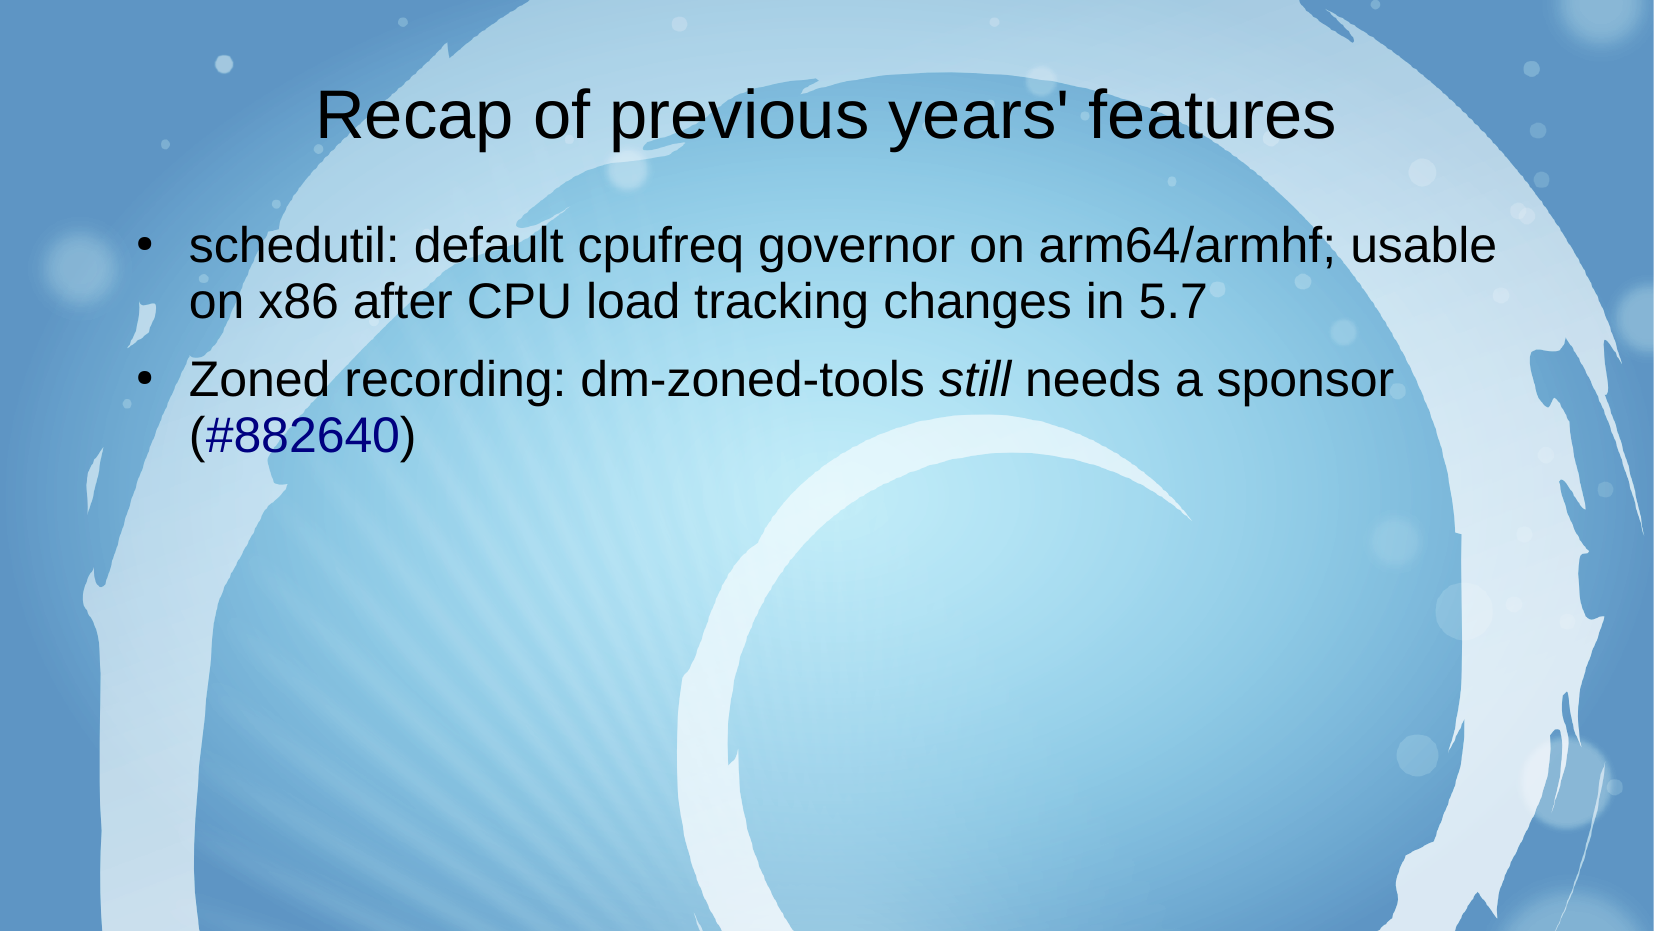

# Recap of previous years' features
schedutil: default cpufreq governor on arm64/armhf; usable on x86 after CPU load tracking changes in 5.7
Zoned recording: dm-zoned-tools still needs a sponsor
(#882640)